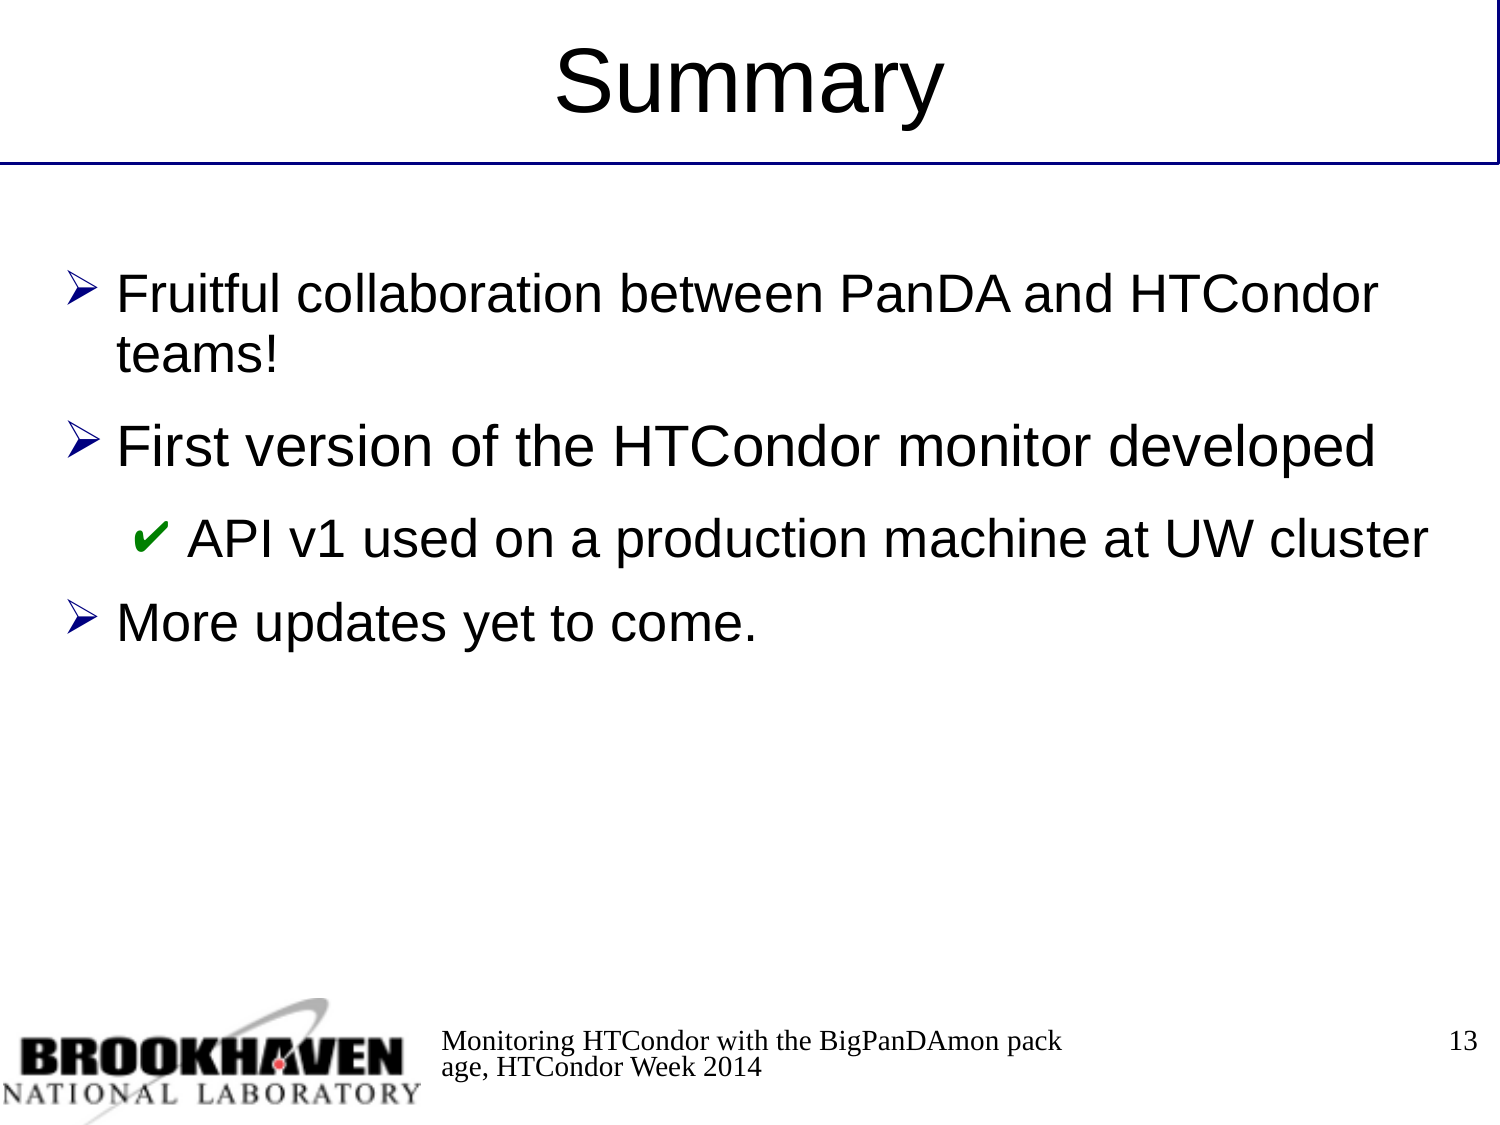

# Summary
Fruitful collaboration between PanDA and HTCondor teams!
First version of the HTCondor monitor developed
API v1 used on a production machine at UW cluster
More updates yet to come.
Monitoring HTCondor with the BigPanDAmon package, HTCondor Week 2014
13